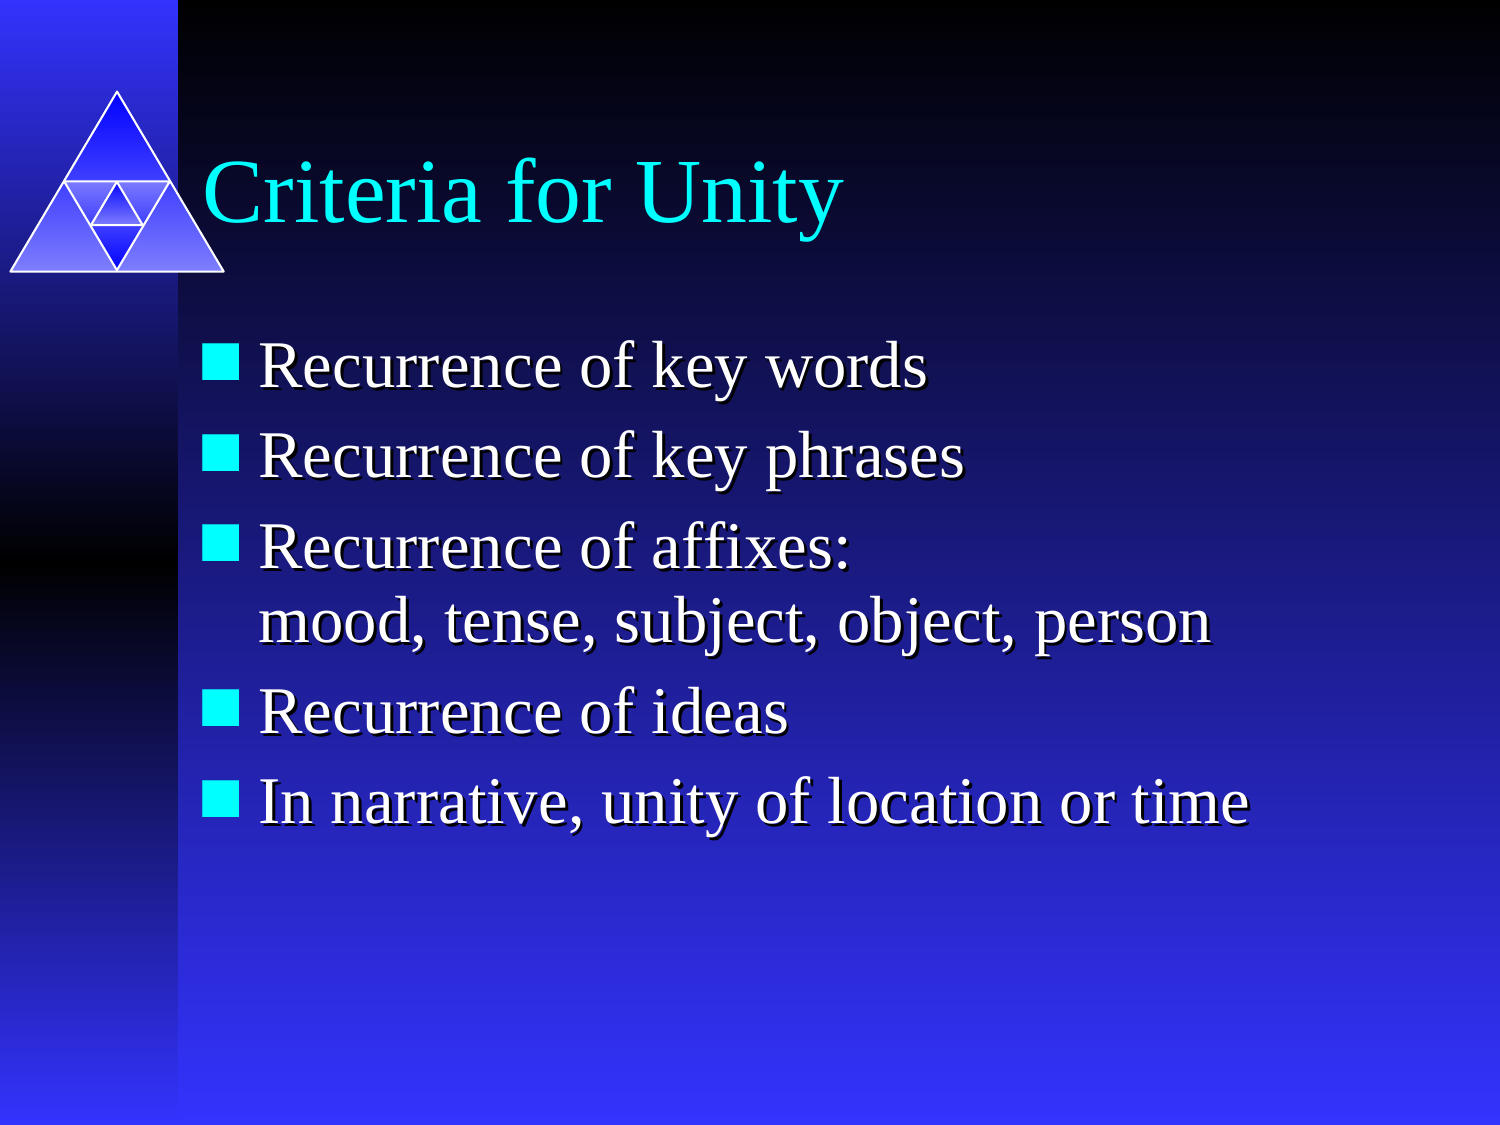

# Criteria for Unity
Recurrence of key words
Recurrence of key phrases
Recurrence of affixes:
mood, tense, subject, object, person
Recurrence of ideas
In narrative, unity of location or time